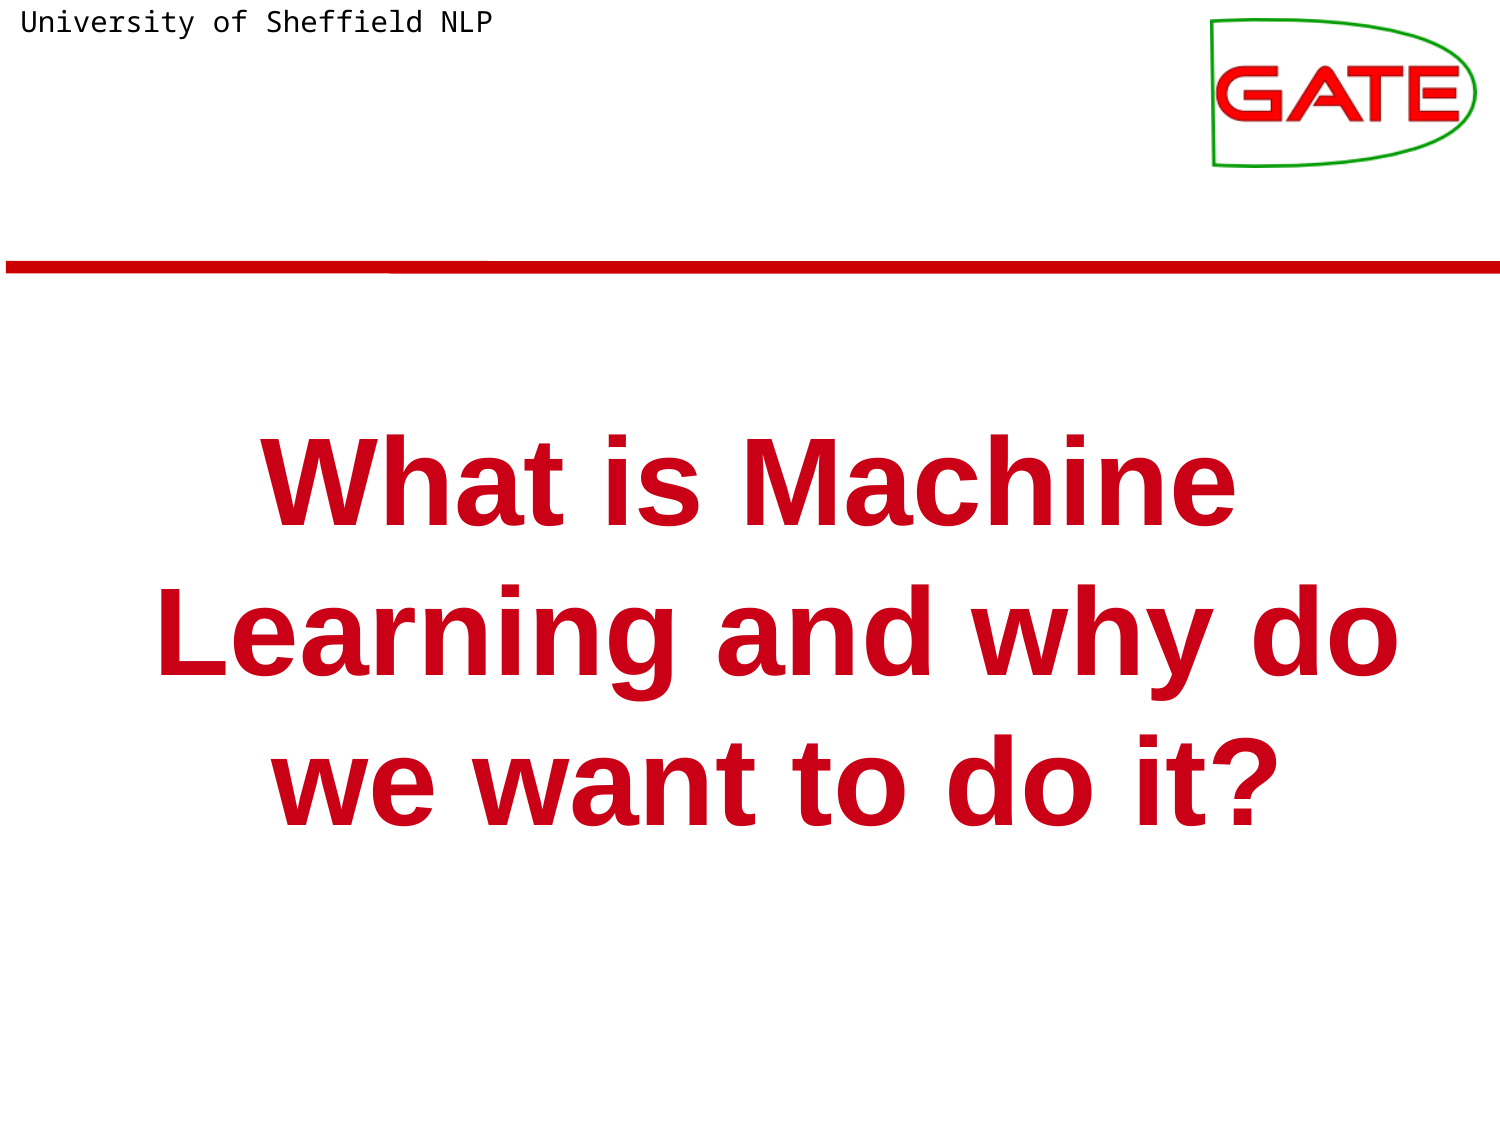

# What is Machine Learning and why do we want to do it?